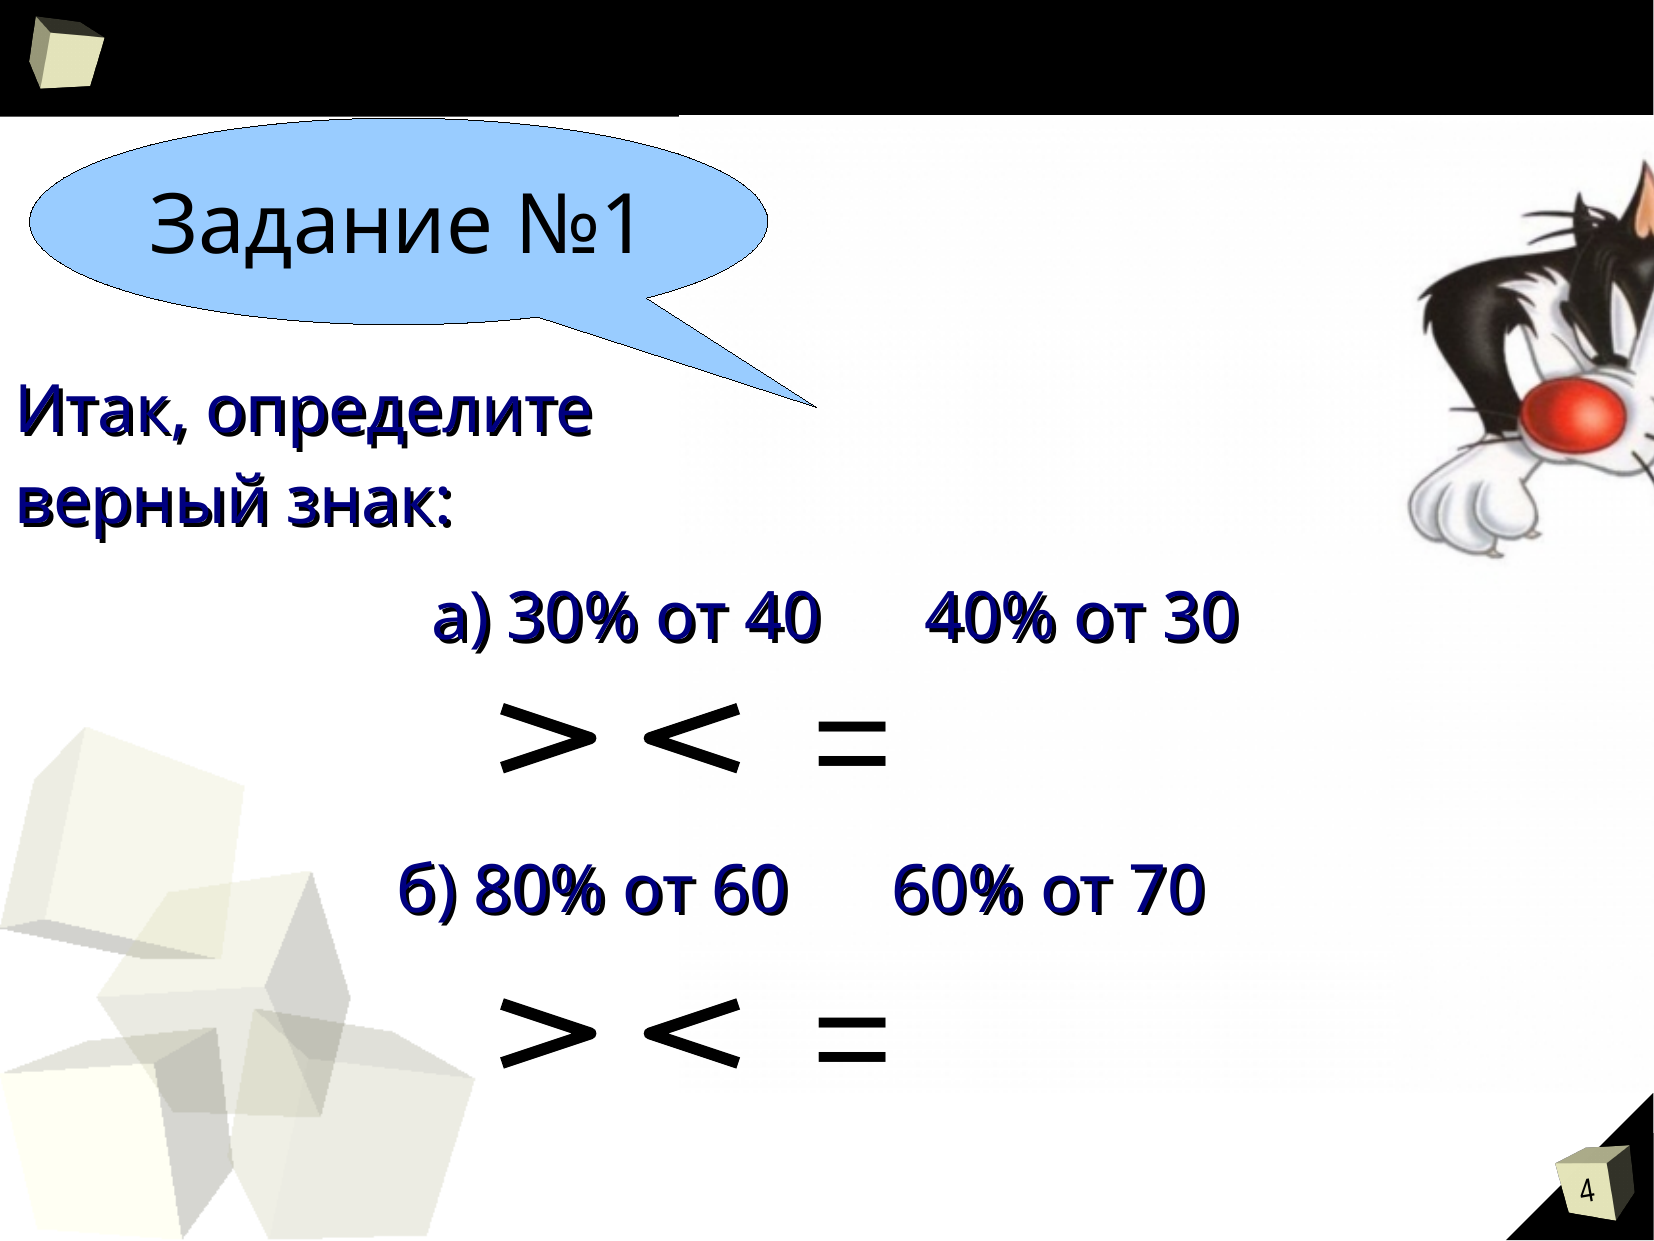

Задание №1
Итак, определите
верный знак:
 а) 30% от 40 40% от 30
 б) 80% от 60 60% от 70
=
=